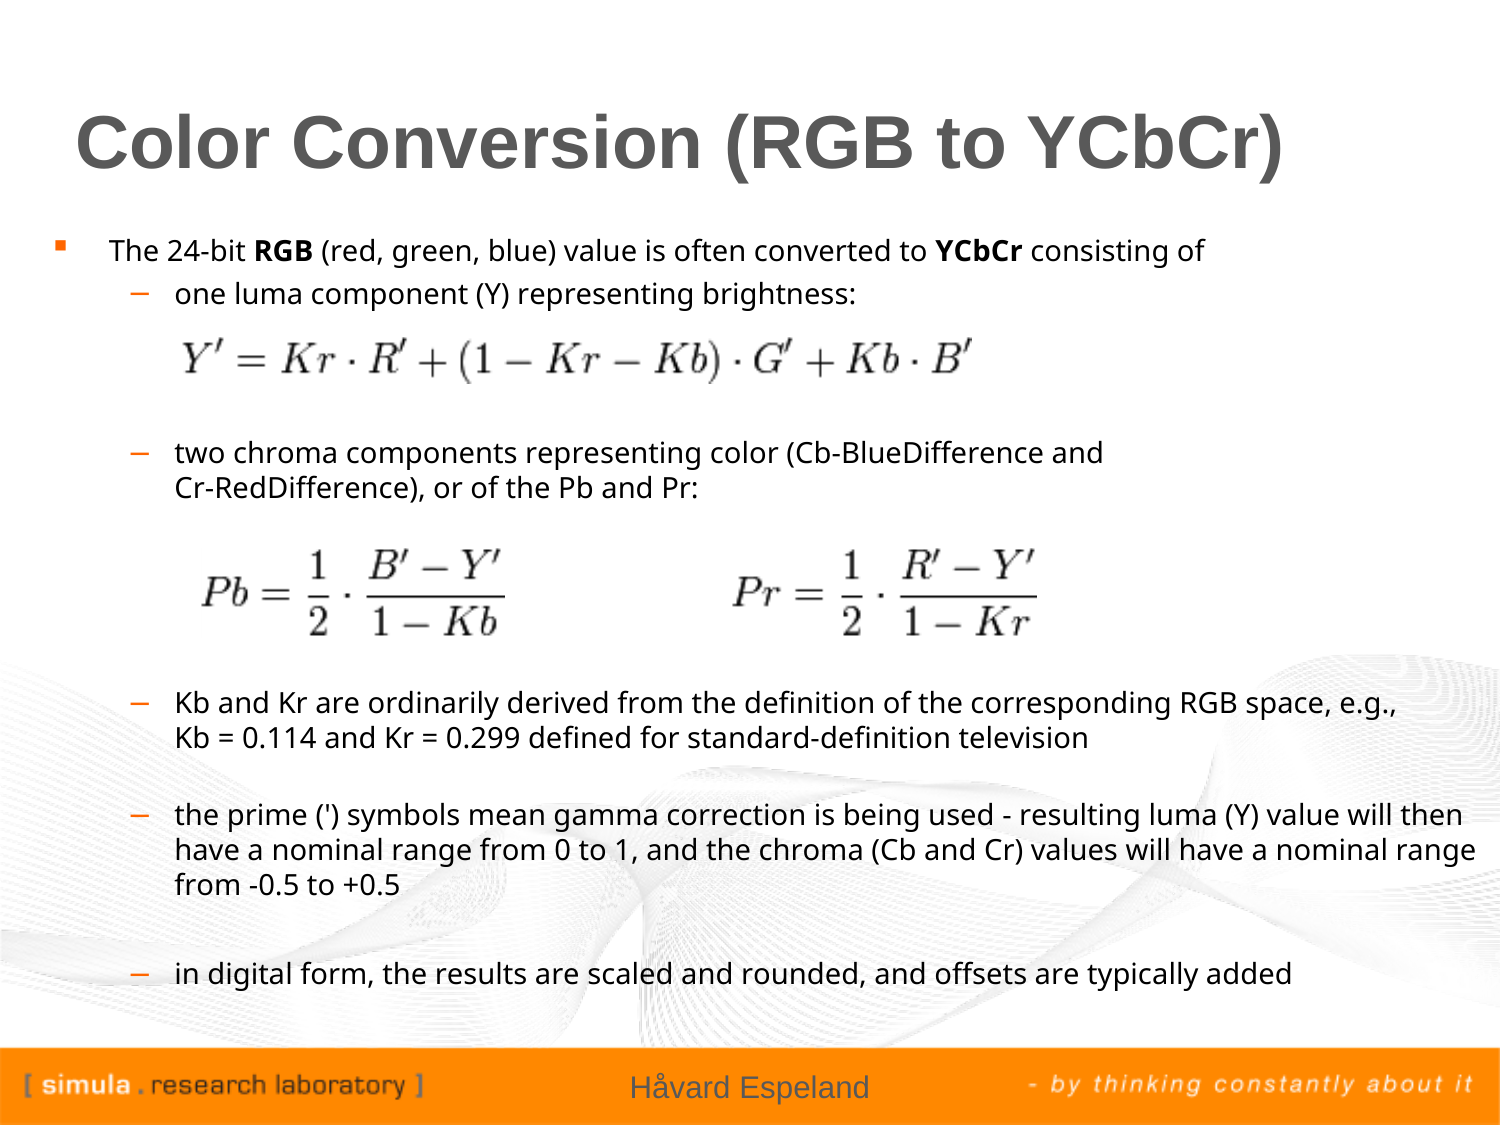

# Color Conversion (RGB to YCbCr)
The 24-bit RGB (red, green, blue) value is often converted to YCbCr consisting of
one luma component (Y) representing brightness:
two chroma components representing color (Cb-BlueDifference and
Cr-RedDifference), or of the Pb and Pr:
Kb and Kr are ordinarily derived from the definition of the corresponding RGB space, e.g.,
Kb = 0.114 and Kr = 0.299 defined for standard-definition television
the prime (') symbols mean gamma correction is being used - resulting luma (Y) value will then have a nominal range from 0 to 1, and the chroma (Cb and Cr) values will have a nominal range from -0.5 to +0.5
in digital form, the results are scaled and rounded, and offsets are typically added